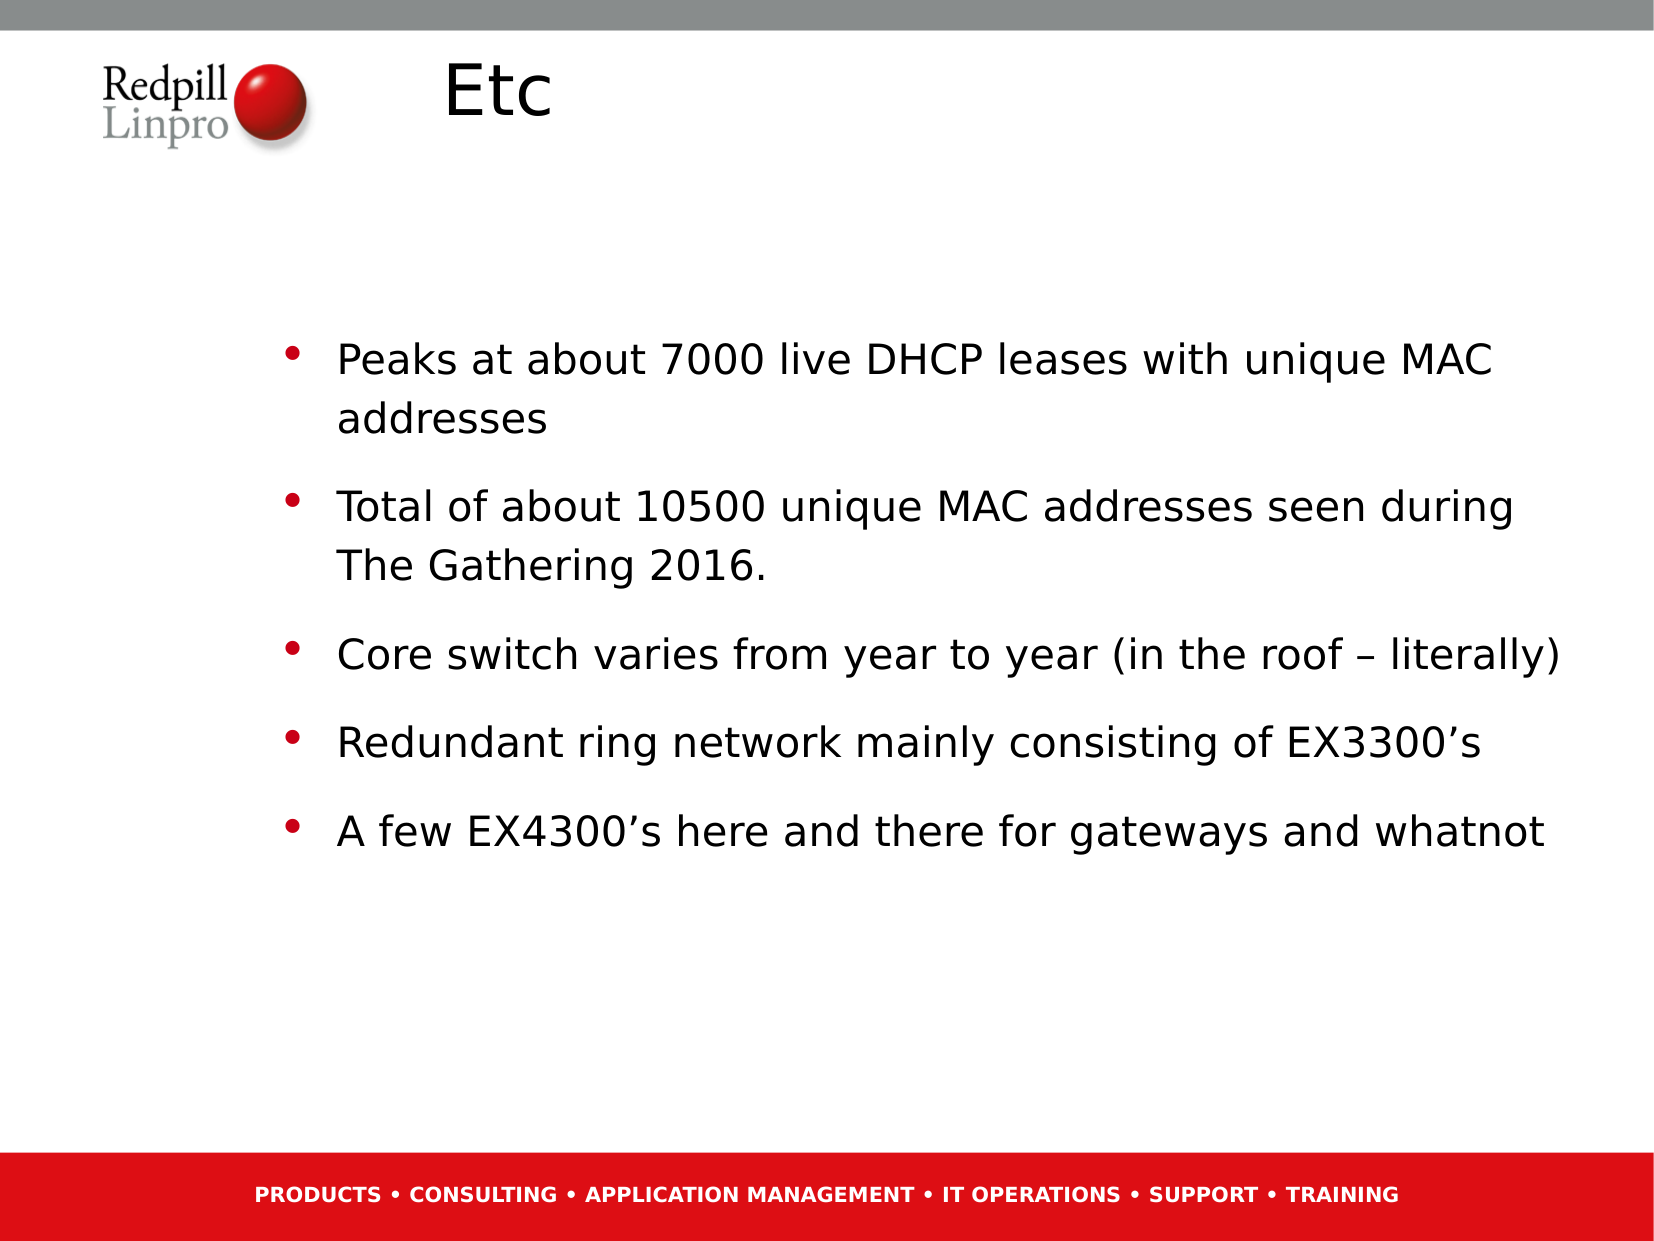

# Etc
Peaks at about 7000 live DHCP leases with unique MAC addresses
Total of about 10500 unique MAC addresses seen during The Gathering 2016.
Core switch varies from year to year (in the roof – literally)
Redundant ring network mainly consisting of EX3300’s
A few EX4300’s here and there for gateways and whatnot